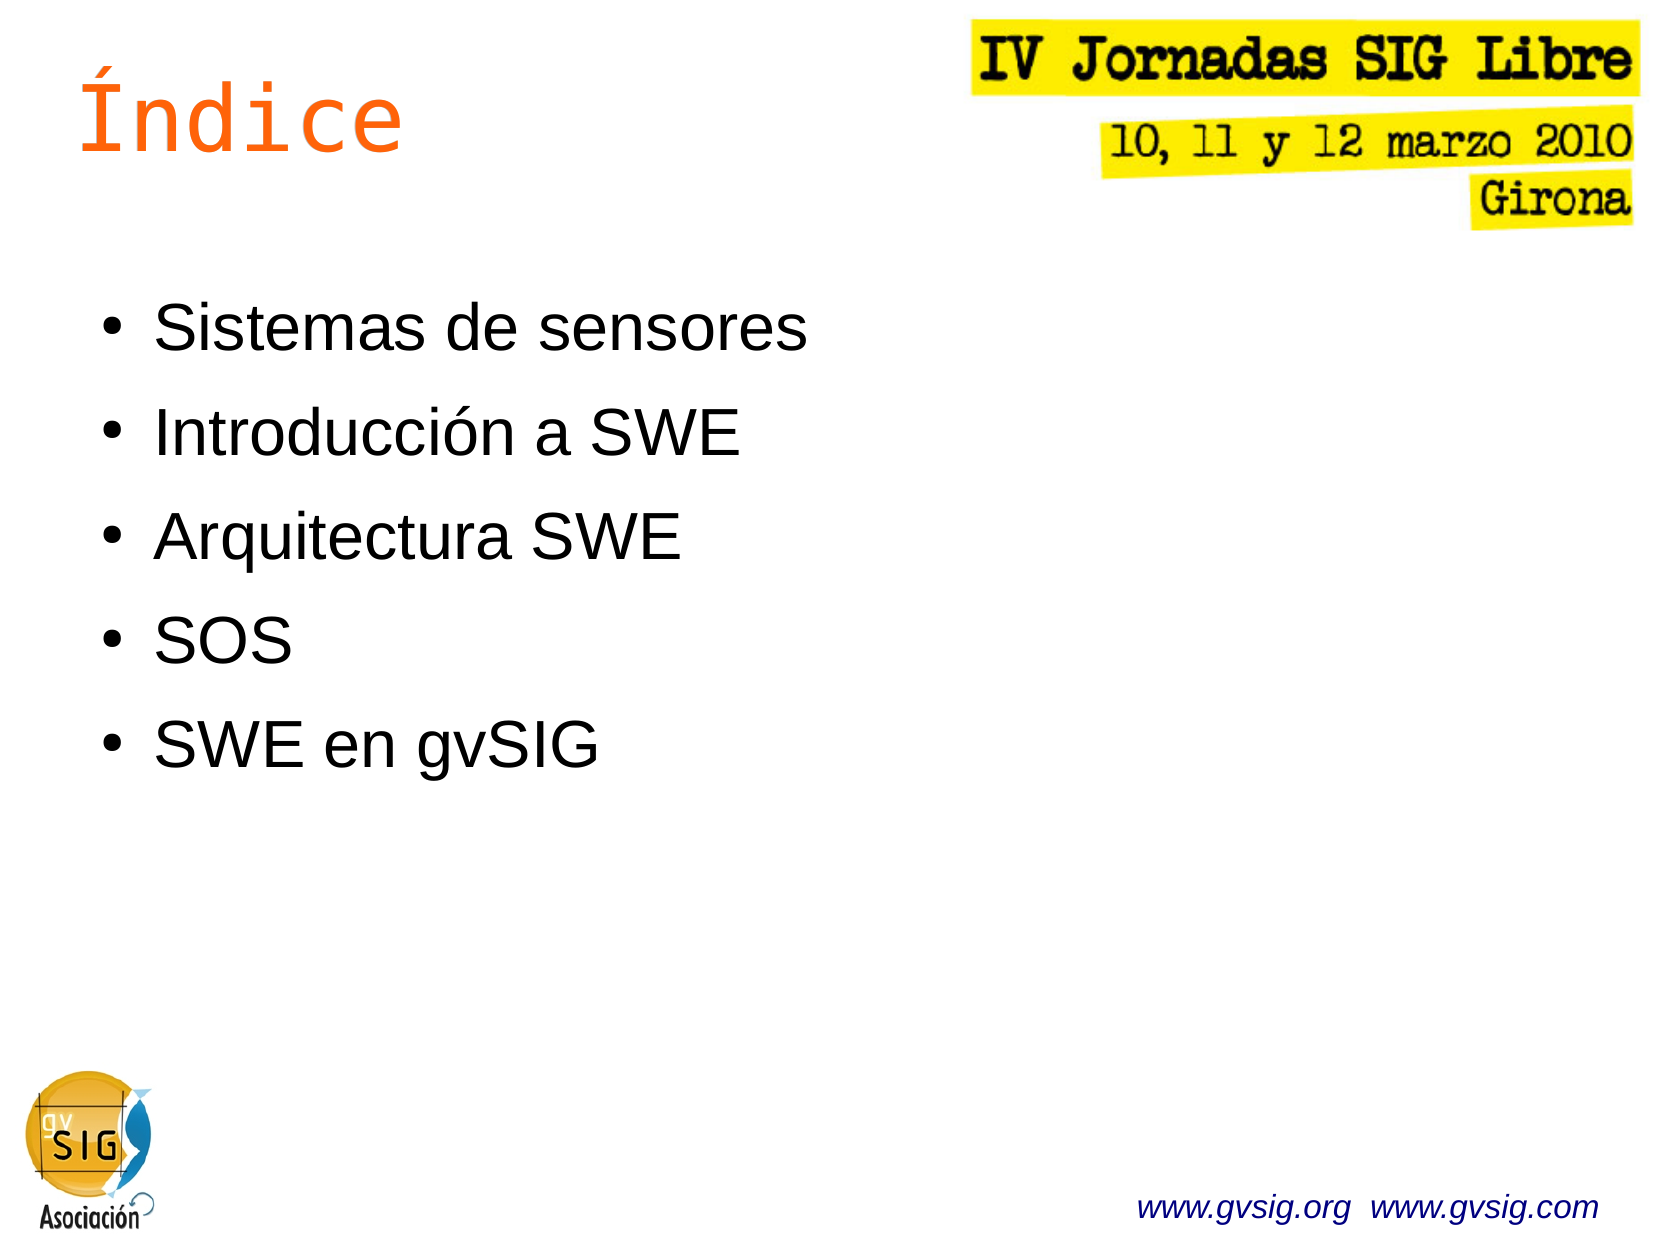

Índice
# Sistemas de sensores
Introducción a SWE
Arquitectura SWE
SOS
SWE en gvSIG